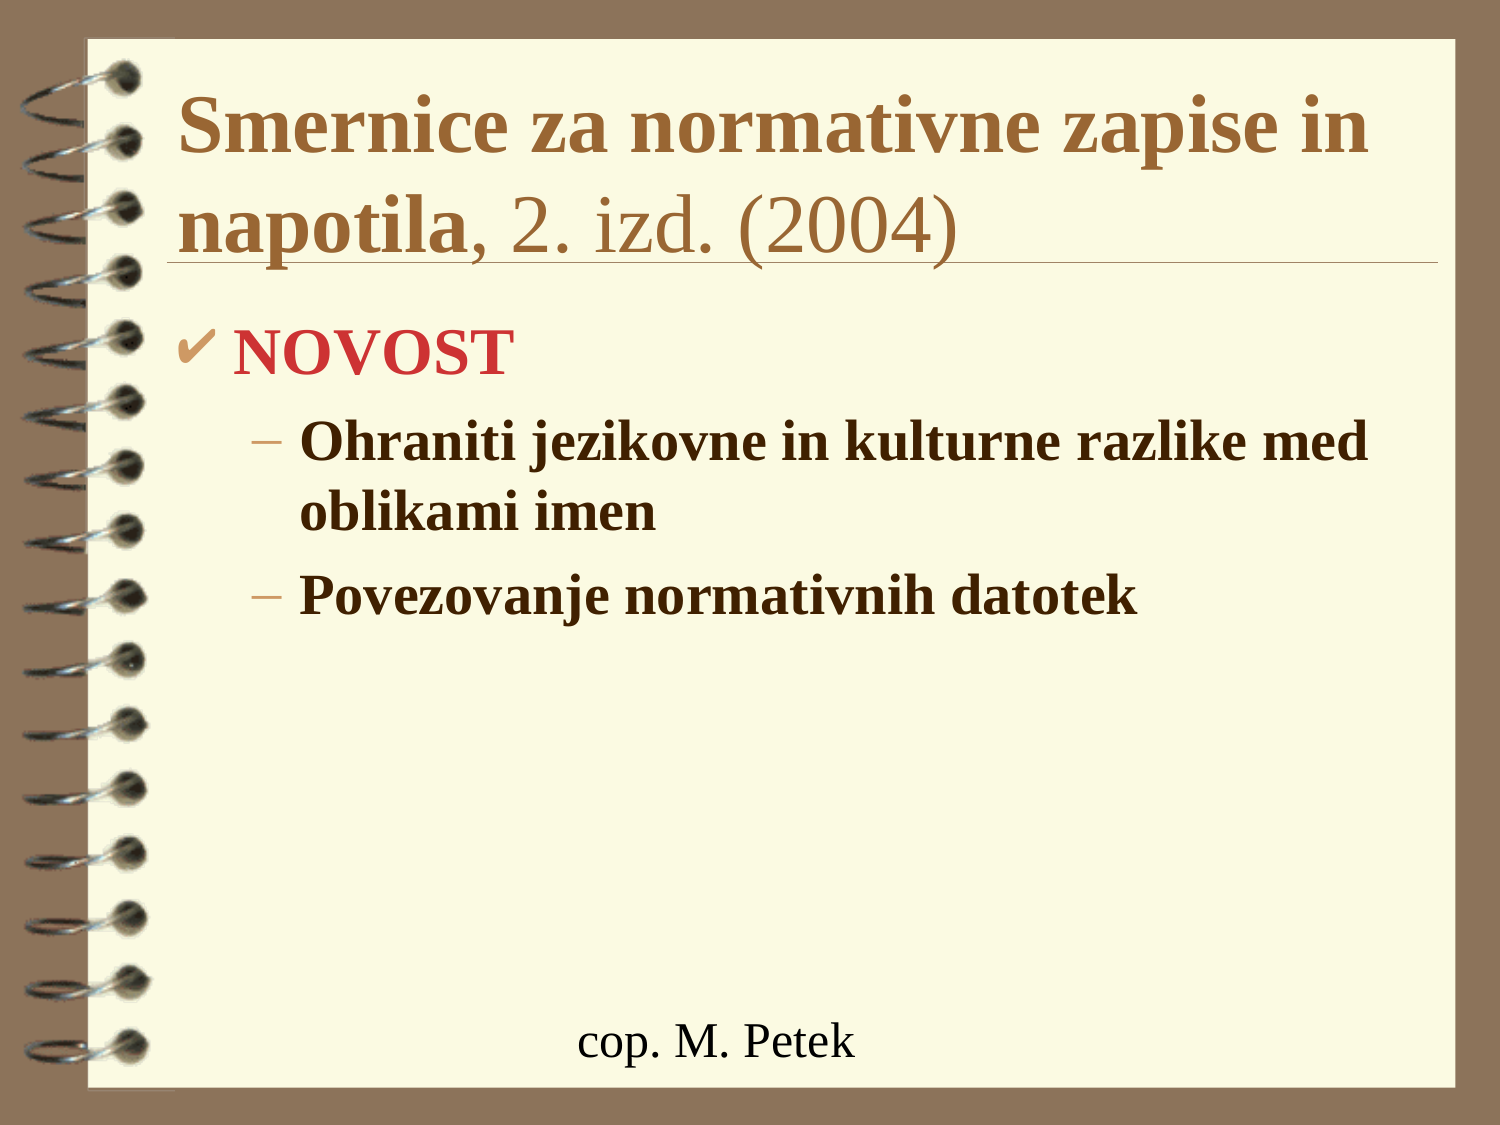

# Smernice za normativne zapise in napotila, 2. izd. (2004)
NOVOST
Ohraniti jezikovne in kulturne razlike med oblikami imen
Povezovanje normativnih datotek
cop. M. Petek